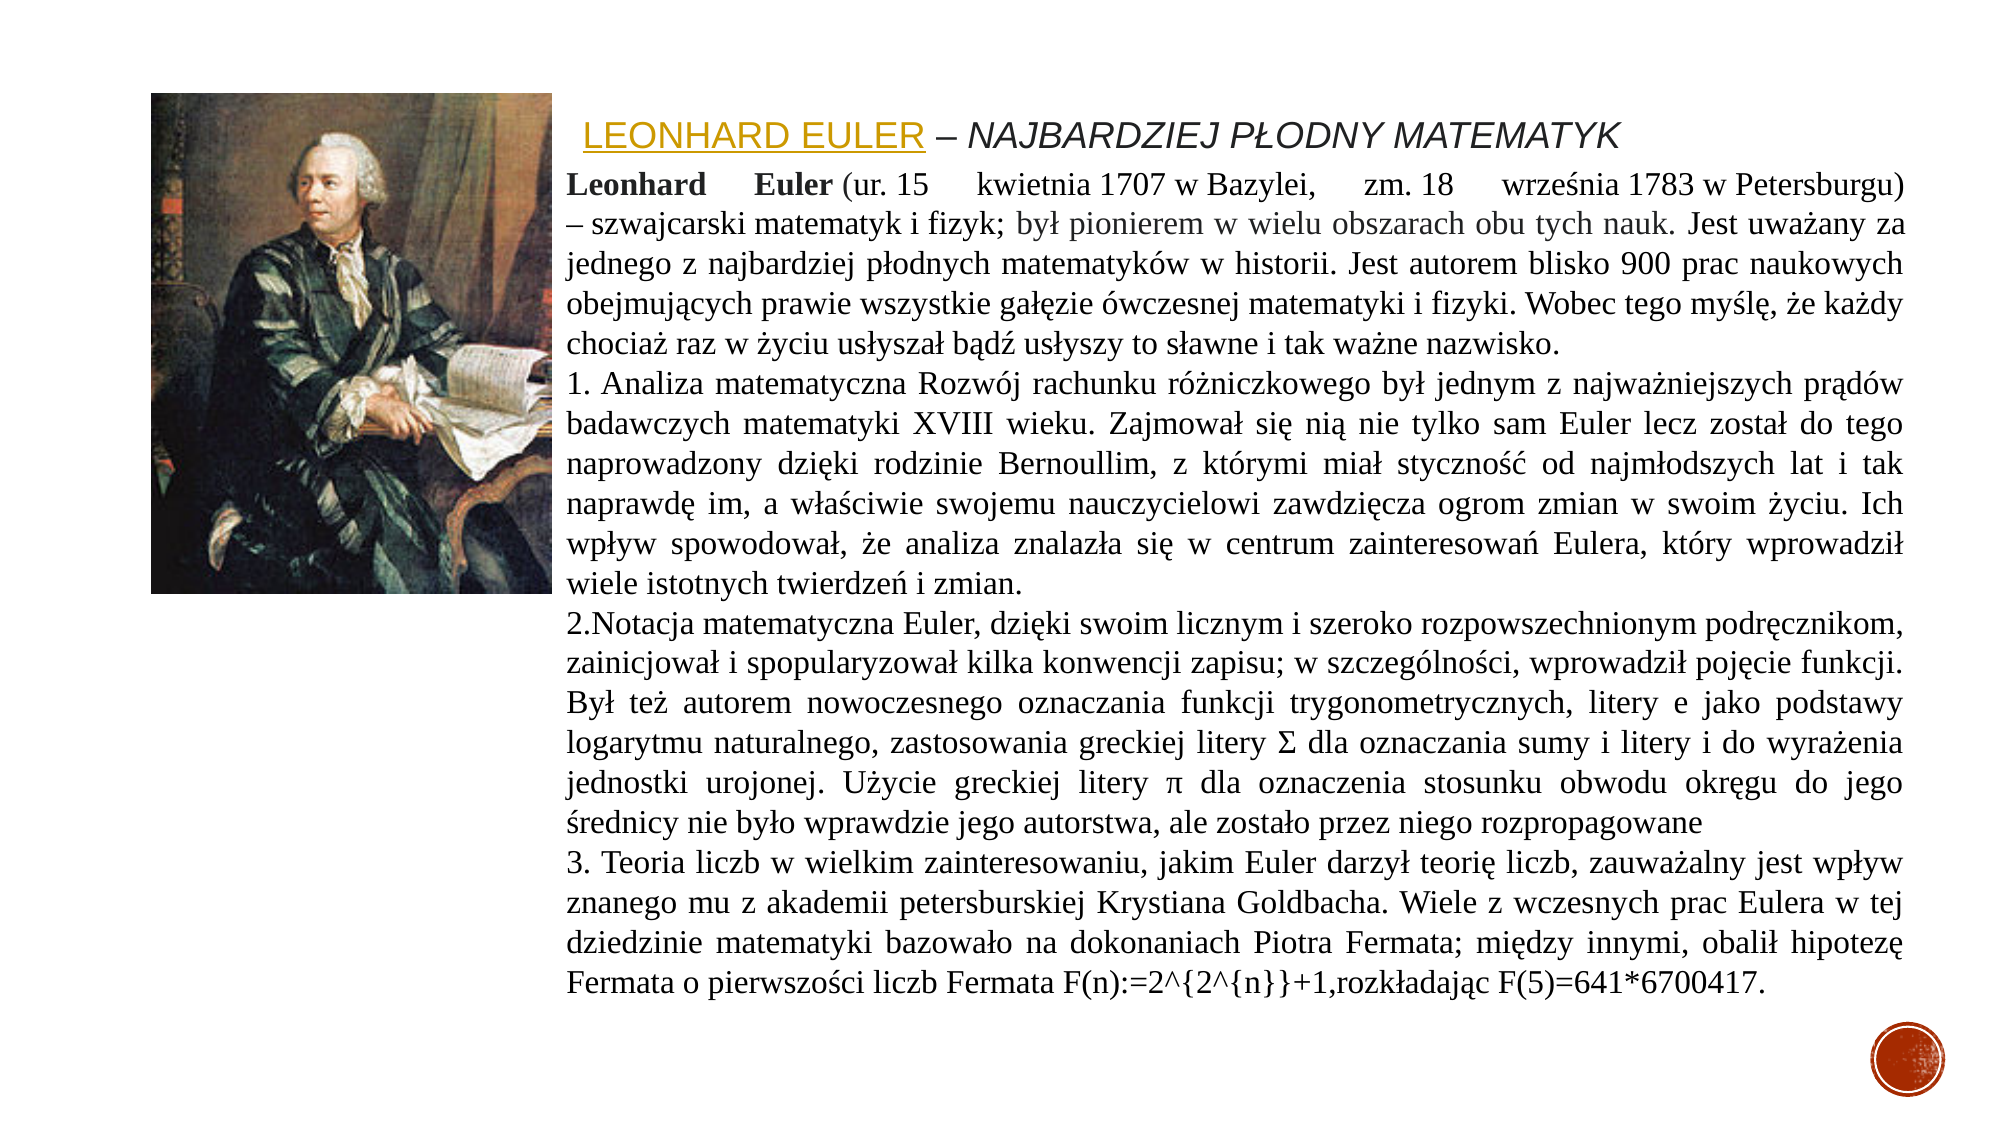

# Leonhard Euler – najbardziej płodny matematyk
Leonhard Euler (ur. 15 kwietnia 1707 w Bazylei, zm. 18 września 1783 w Petersburgu) – szwajcarski matematyk i fizyk; był pionierem w wielu obszarach obu tych nauk. Jest uważany za jednego z najbardziej płodnych matematyków w historii. Jest autorem blisko 900 prac naukowych obejmujących prawie wszystkie gałęzie ówczesnej matematyki i fizyki. Wobec tego myślę, że każdy chociaż raz w życiu usłyszał bądź usłyszy to sławne i tak ważne nazwisko.
1. Analiza matematyczna Rozwój rachunku różniczkowego był jednym z najważniejszych prądów badawczych matematyki XVIII wieku. Zajmował się nią nie tylko sam Euler lecz został do tego naprowadzony dzięki rodzinie Bernoullim, z którymi miał styczność od najmłodszych lat i tak naprawdę im, a właściwie swojemu nauczycielowi zawdzięcza ogrom zmian w swoim życiu. Ich wpływ spowodował, że analiza znalazła się w centrum zainteresowań Eulera, który wprowadził wiele istotnych twierdzeń i zmian.
2.Notacja matematyczna Euler, dzięki swoim licznym i szeroko rozpowszechnionym podręcznikom, zainicjował i spopularyzował kilka konwencji zapisu; w szczególności, wprowadził pojęcie funkcji. Był też autorem nowoczesnego oznaczania funkcji trygonometrycznych, litery e jako podstawy logarytmu naturalnego, zastosowania greckiej litery Σ dla oznaczania sumy i litery i do wyrażenia jednostki urojonej. Użycie greckiej litery π dla oznaczenia stosunku obwodu okręgu do jego średnicy nie było wprawdzie jego autorstwa, ale zostało przez niego rozpropagowane
3. Teoria liczb w wielkim zainteresowaniu, jakim Euler darzył teorię liczb, zauważalny jest wpływ znanego mu z akademii petersburskiej Krystiana Goldbacha. Wiele z wczesnych prac Eulera w tej dziedzinie matematyki bazowało na dokonaniach Piotra Fermata; między innymi, obalił hipotezę Fermata o pierwszości liczb Fermata F(n):=2^{2^{n}}+1,rozkładając F(5)=641*6700417.